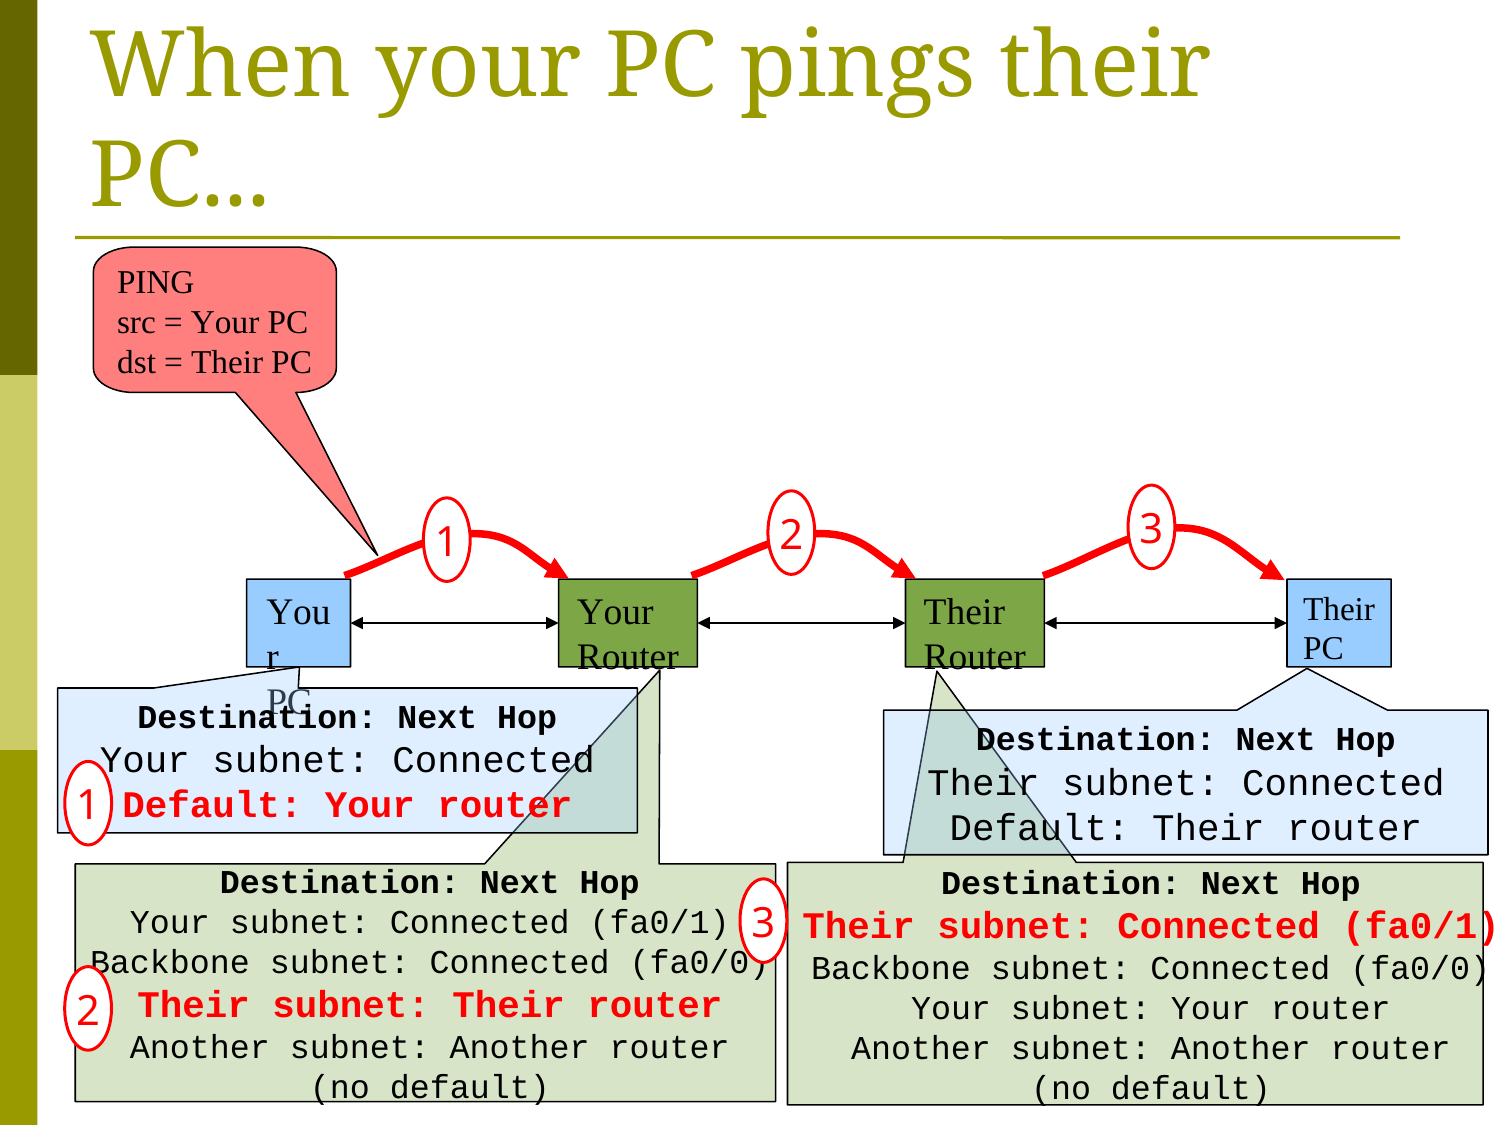

# When your PC pings their PC...
PING
src = Your PC
dst = Their PC
3
2
1
Your
PC
Your
Router
Their
Router
Their
PC
Destination: Next Hop
Your subnet: Connected
Default: Your router
Destination: Next Hop
Their subnet: Connected
Default: Their router
1
Destination: Next Hop
Their subnet: Connected (fa0/1)
Backbone subnet: Connected (fa0/0)
Your subnet: Your router
Another subnet: Another router
(no default)
Destination: Next Hop
Your subnet: Connected (fa0/1)
Backbone subnet: Connected (fa0/0)
Their subnet: Their router
Another subnet: Another router
(no default)
3
2